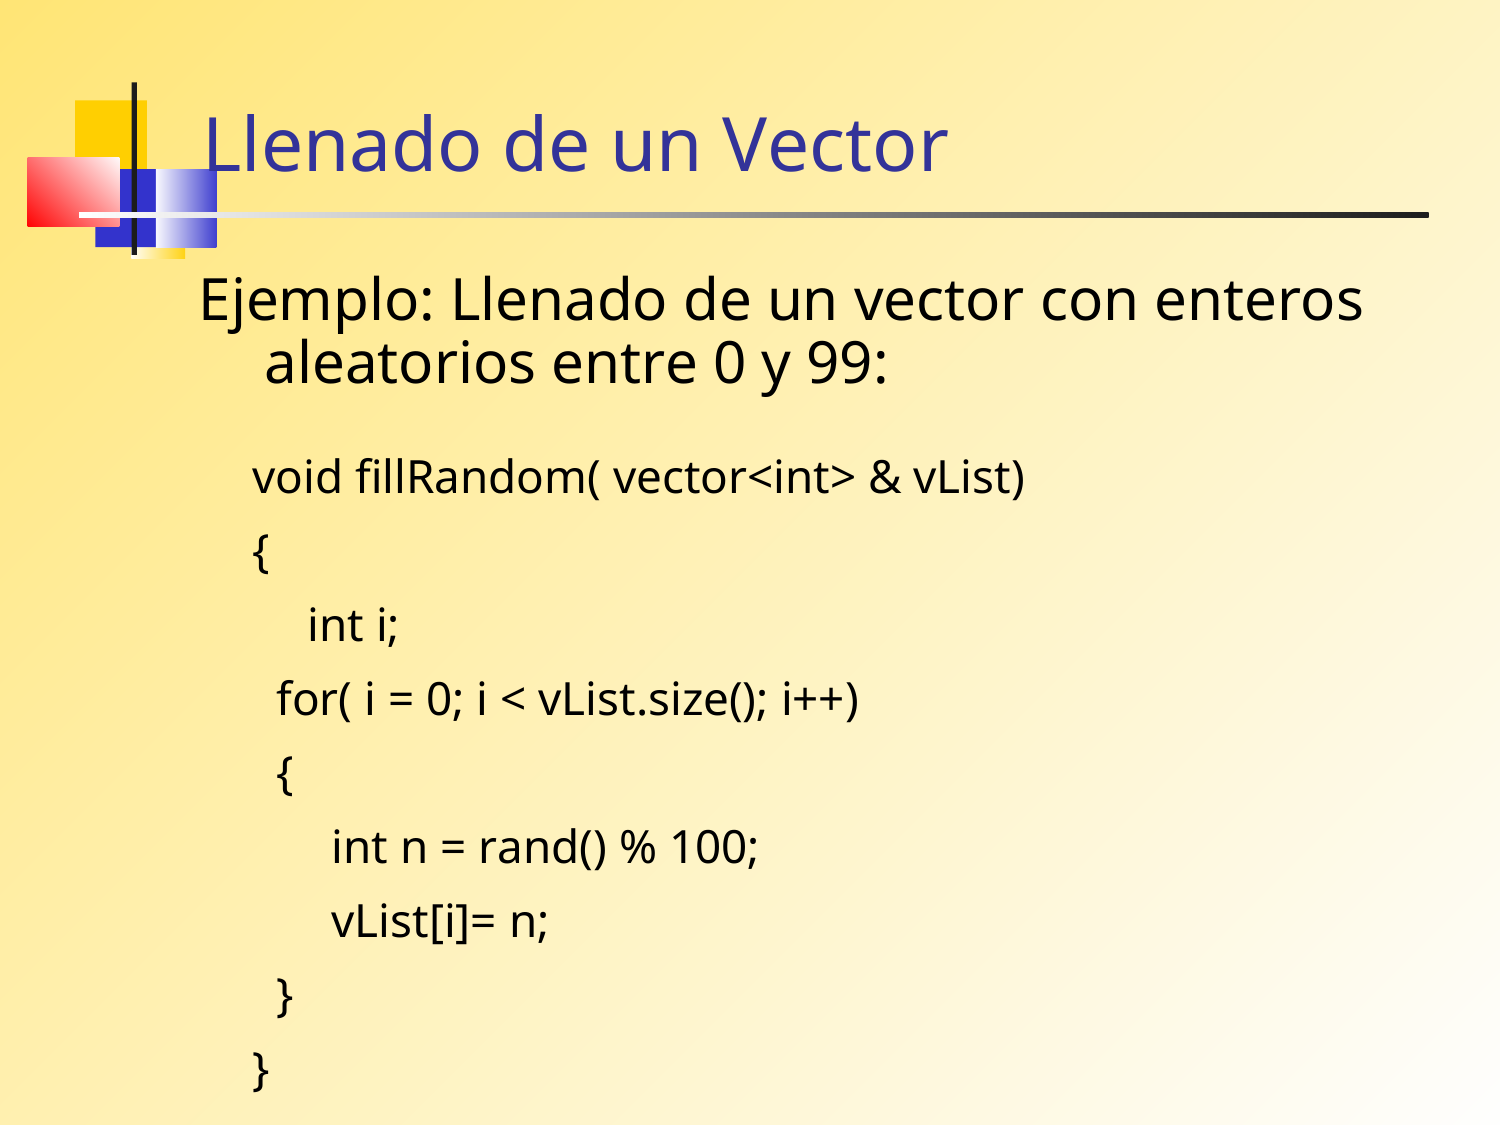

# Llenado de un Vector
Ejemplo: Llenado de un vector con enteros aleatorios entre 0 y 99:
void fillRandom( vector<int> & vList)‏
{
	int i;
 for( i = 0; i < vList.size(); i++)
 {
	 int n = rand() % 100;
	 vList[i]= n;
 }
}